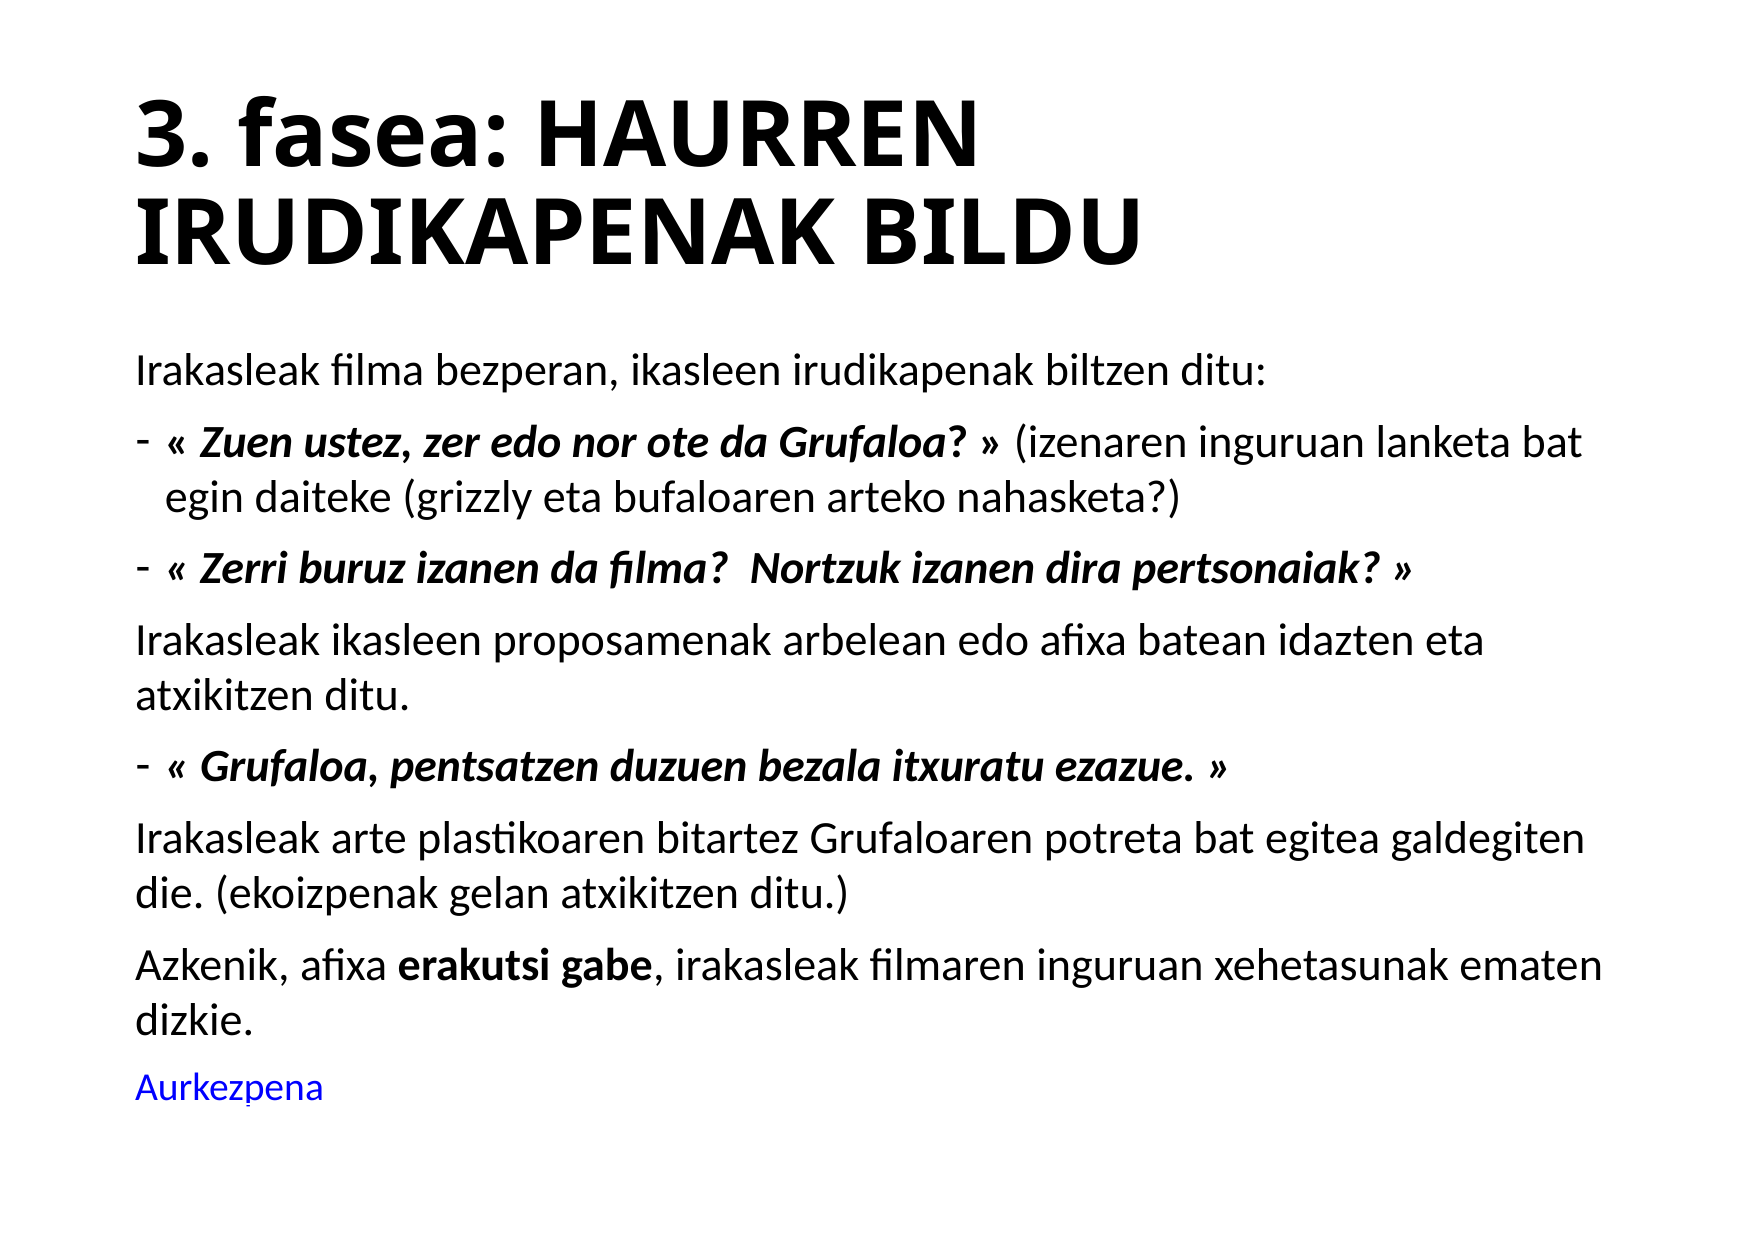

3. fasea: HAURREN IRUDIKAPENAK BILDU
Irakasleak filma bezperan, ikasleen irudikapenak biltzen ditu:
« Zuen ustez, zer edo nor ote da Grufaloa? » (izenaren inguruan lanketa bat egin daiteke (grizzly eta bufaloaren arteko nahasketa?)
« Zerri buruz izanen da filma?  Nortzuk izanen dira pertsonaiak? »
Irakasleak ikasleen proposamenak arbelean edo afixa batean idazten eta atxikitzen ditu.
« Grufaloa, pentsatzen duzuen bezala itxuratu ezazue. »
Irakasleak arte plastikoaren bitartez Grufaloaren potreta bat egitea galdegiten die. (ekoizpenak gelan atxikitzen ditu.)
Azkenik, afixa erakutsi gabe, irakasleak filmaren inguruan xehetasunak ematen dizkie.
Aurkezpena